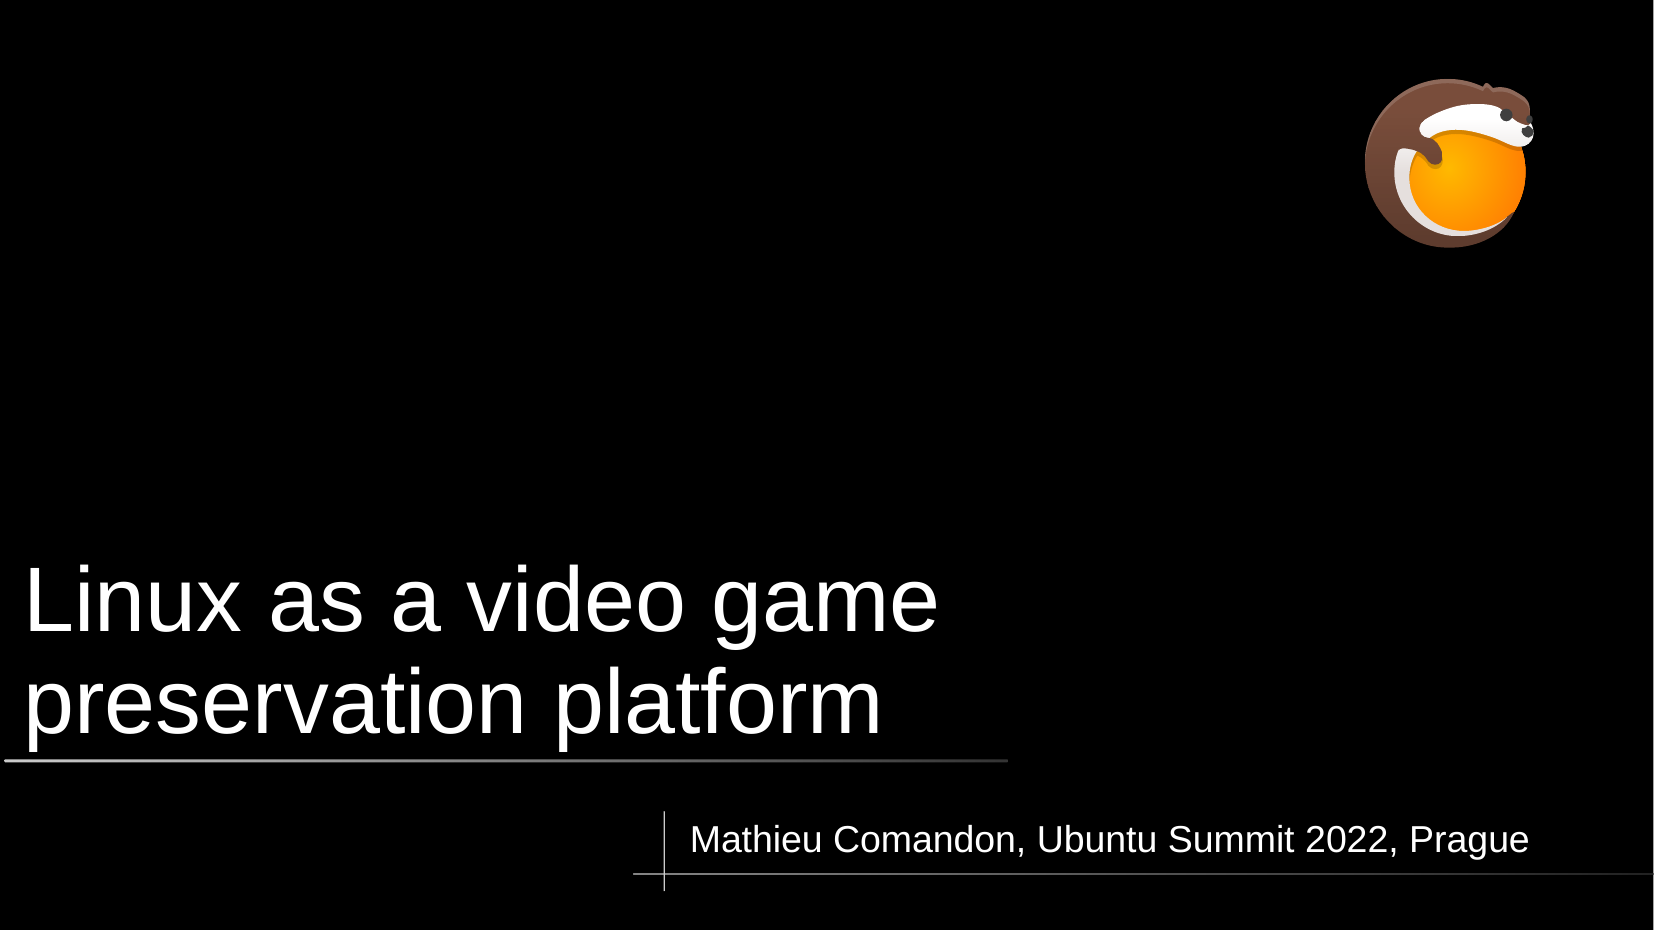

# Linux as a video game preservation platform
Mathieu Comandon, Ubuntu Summit 2022, Prague